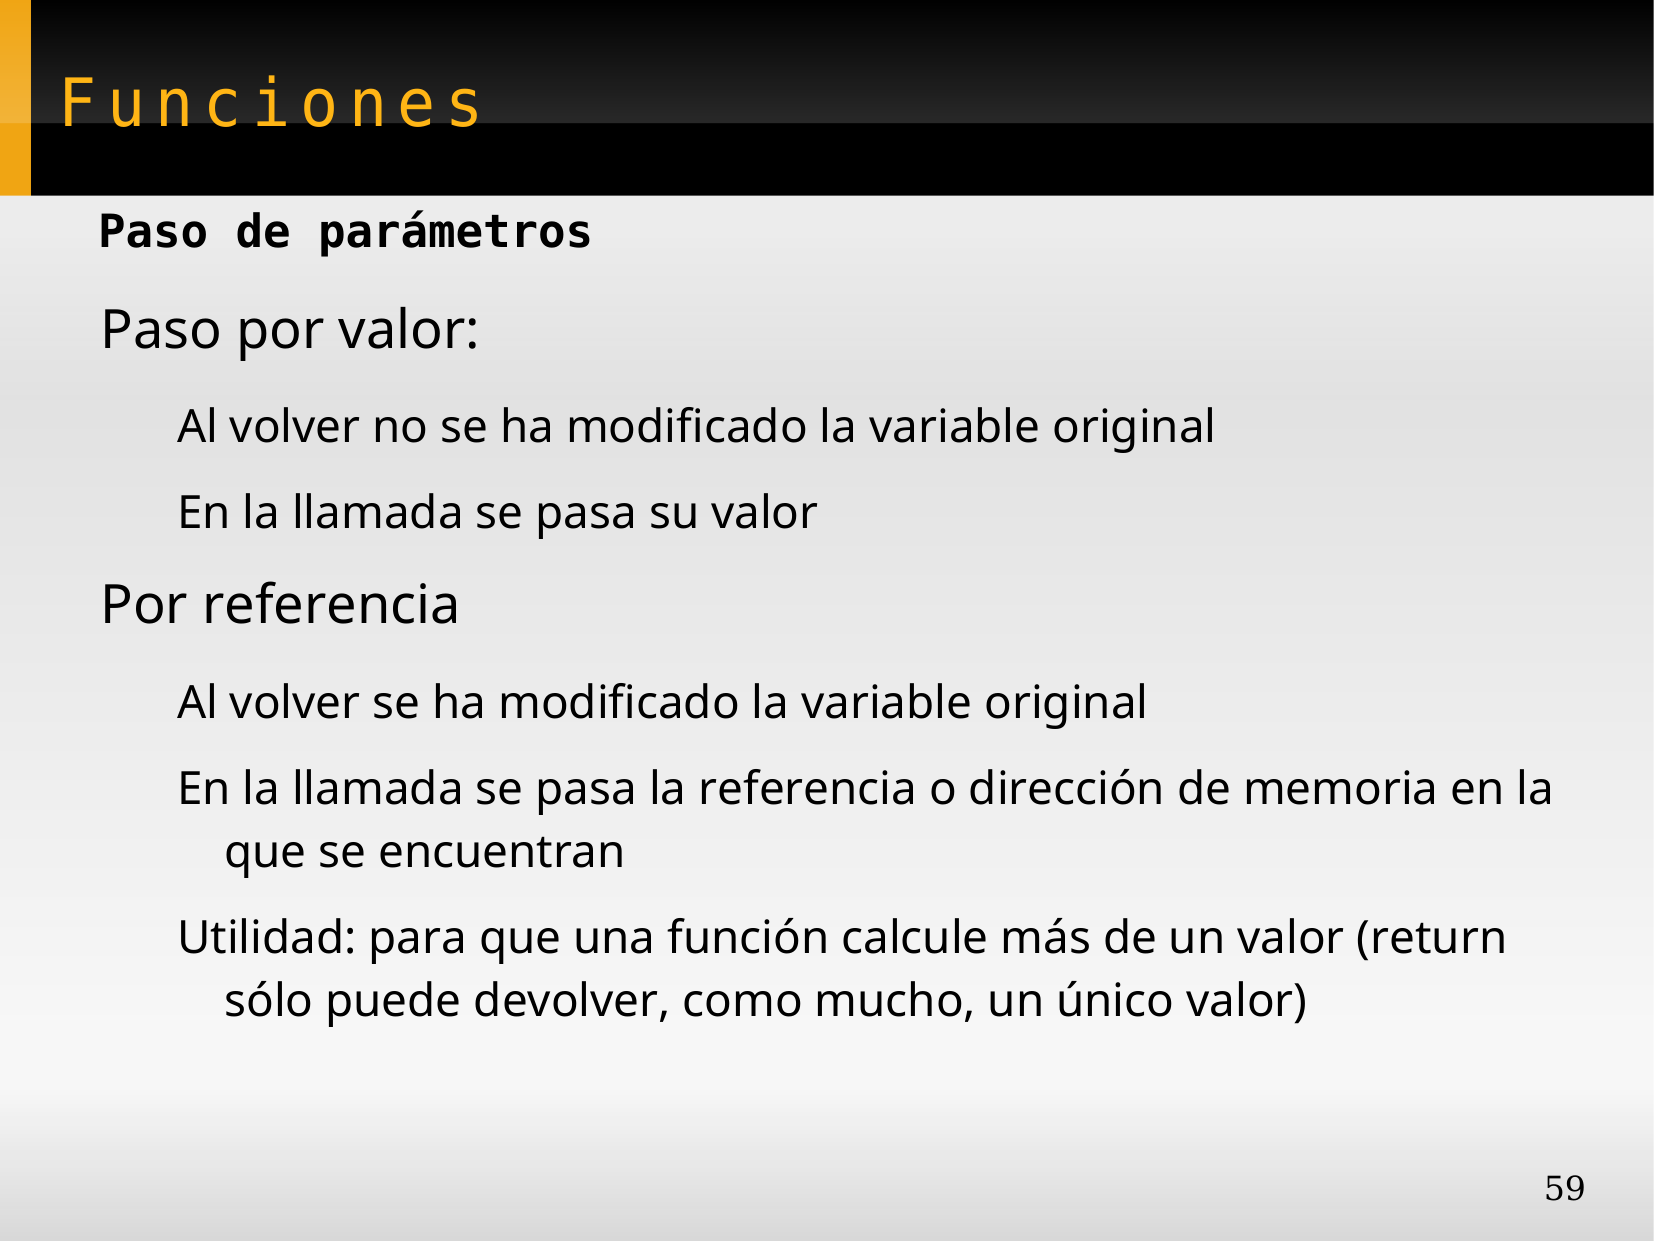

# Funciones
Paso de parámetros
Paso por valor:
Al volver no se ha modificado la variable original
En la llamada se pasa su valor
Por referencia
Al volver se ha modificado la variable original
En la llamada se pasa la referencia o dirección de memoria en la que se encuentran
Utilidad: para que una función calcule más de un valor (return sólo puede devolver, como mucho, un único valor)
59